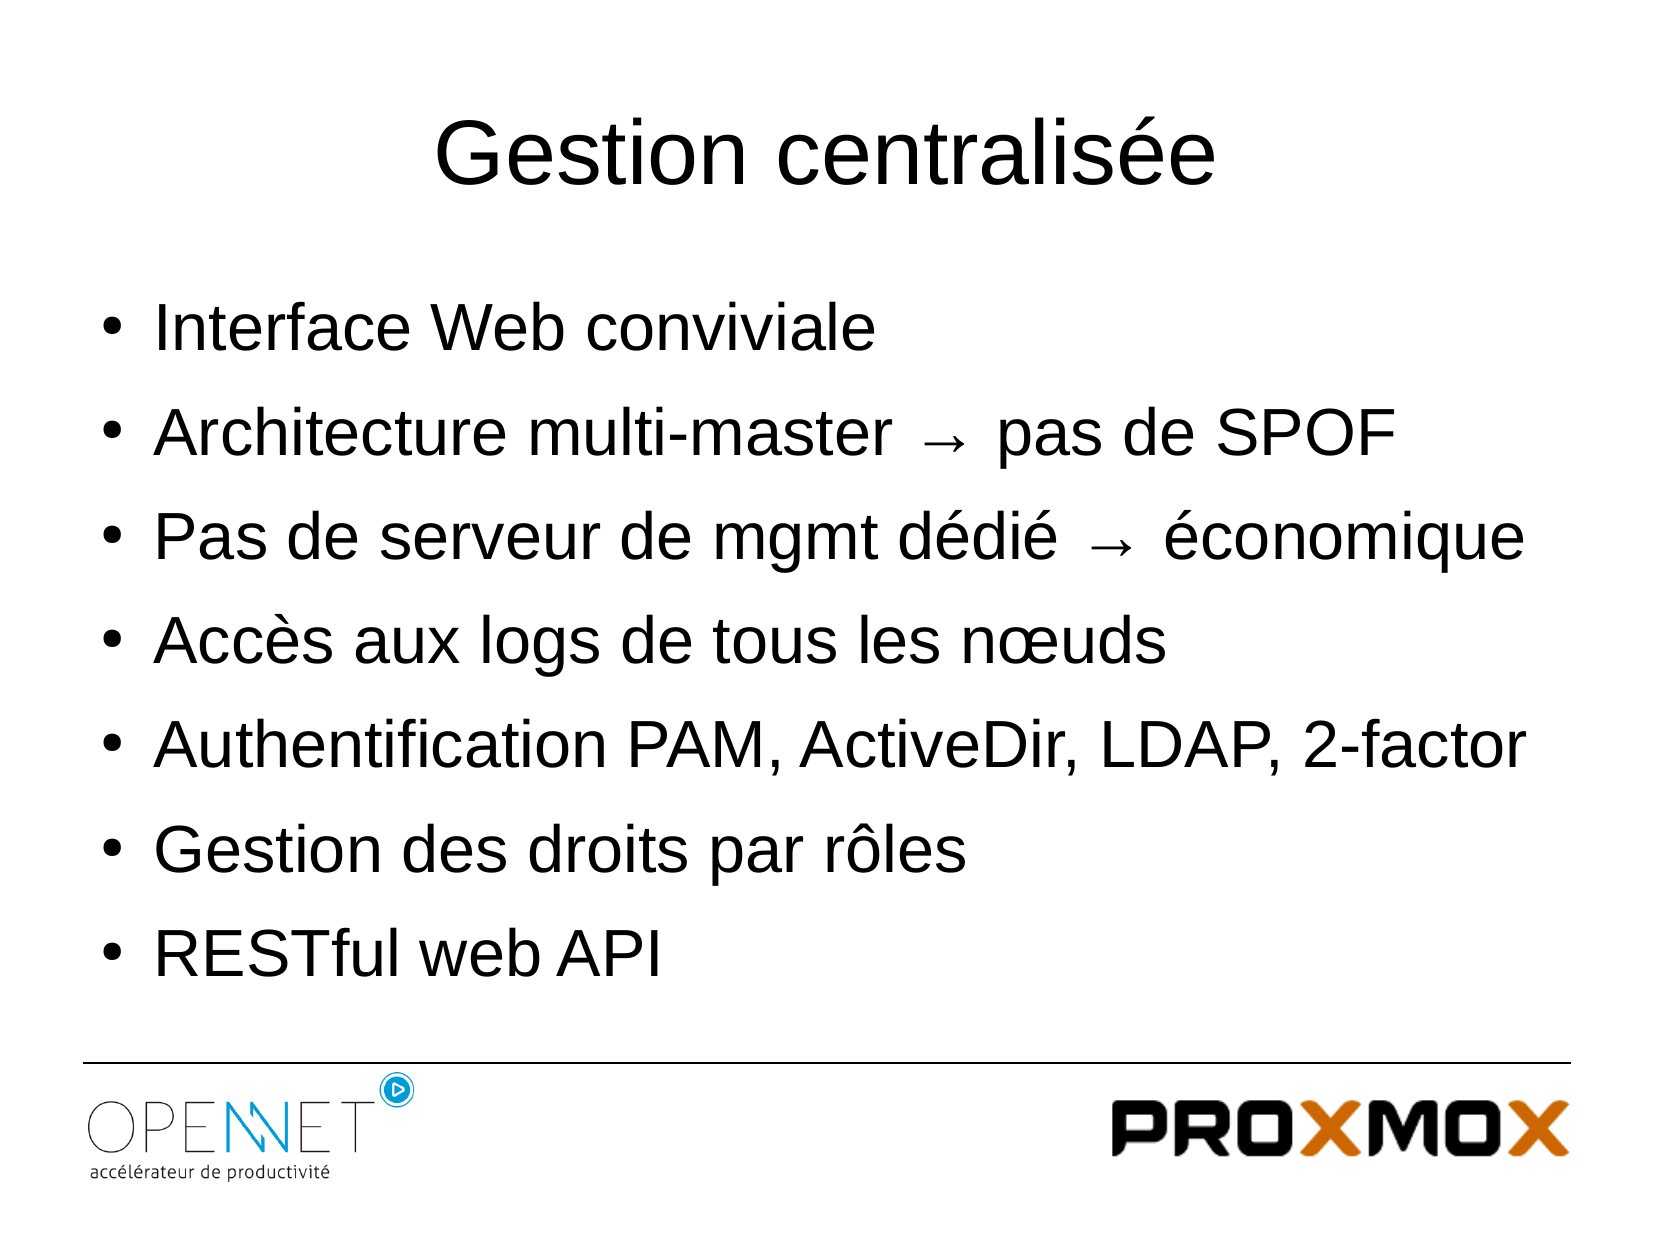

# Gestion centralisée
Interface Web conviviale
Architecture multi-master → pas de SPOF
Pas de serveur de mgmt dédié → économique
Accès aux logs de tous les nœuds
Authentification PAM, ActiveDir, LDAP, 2-factor
Gestion des droits par rôles
RESTful web API